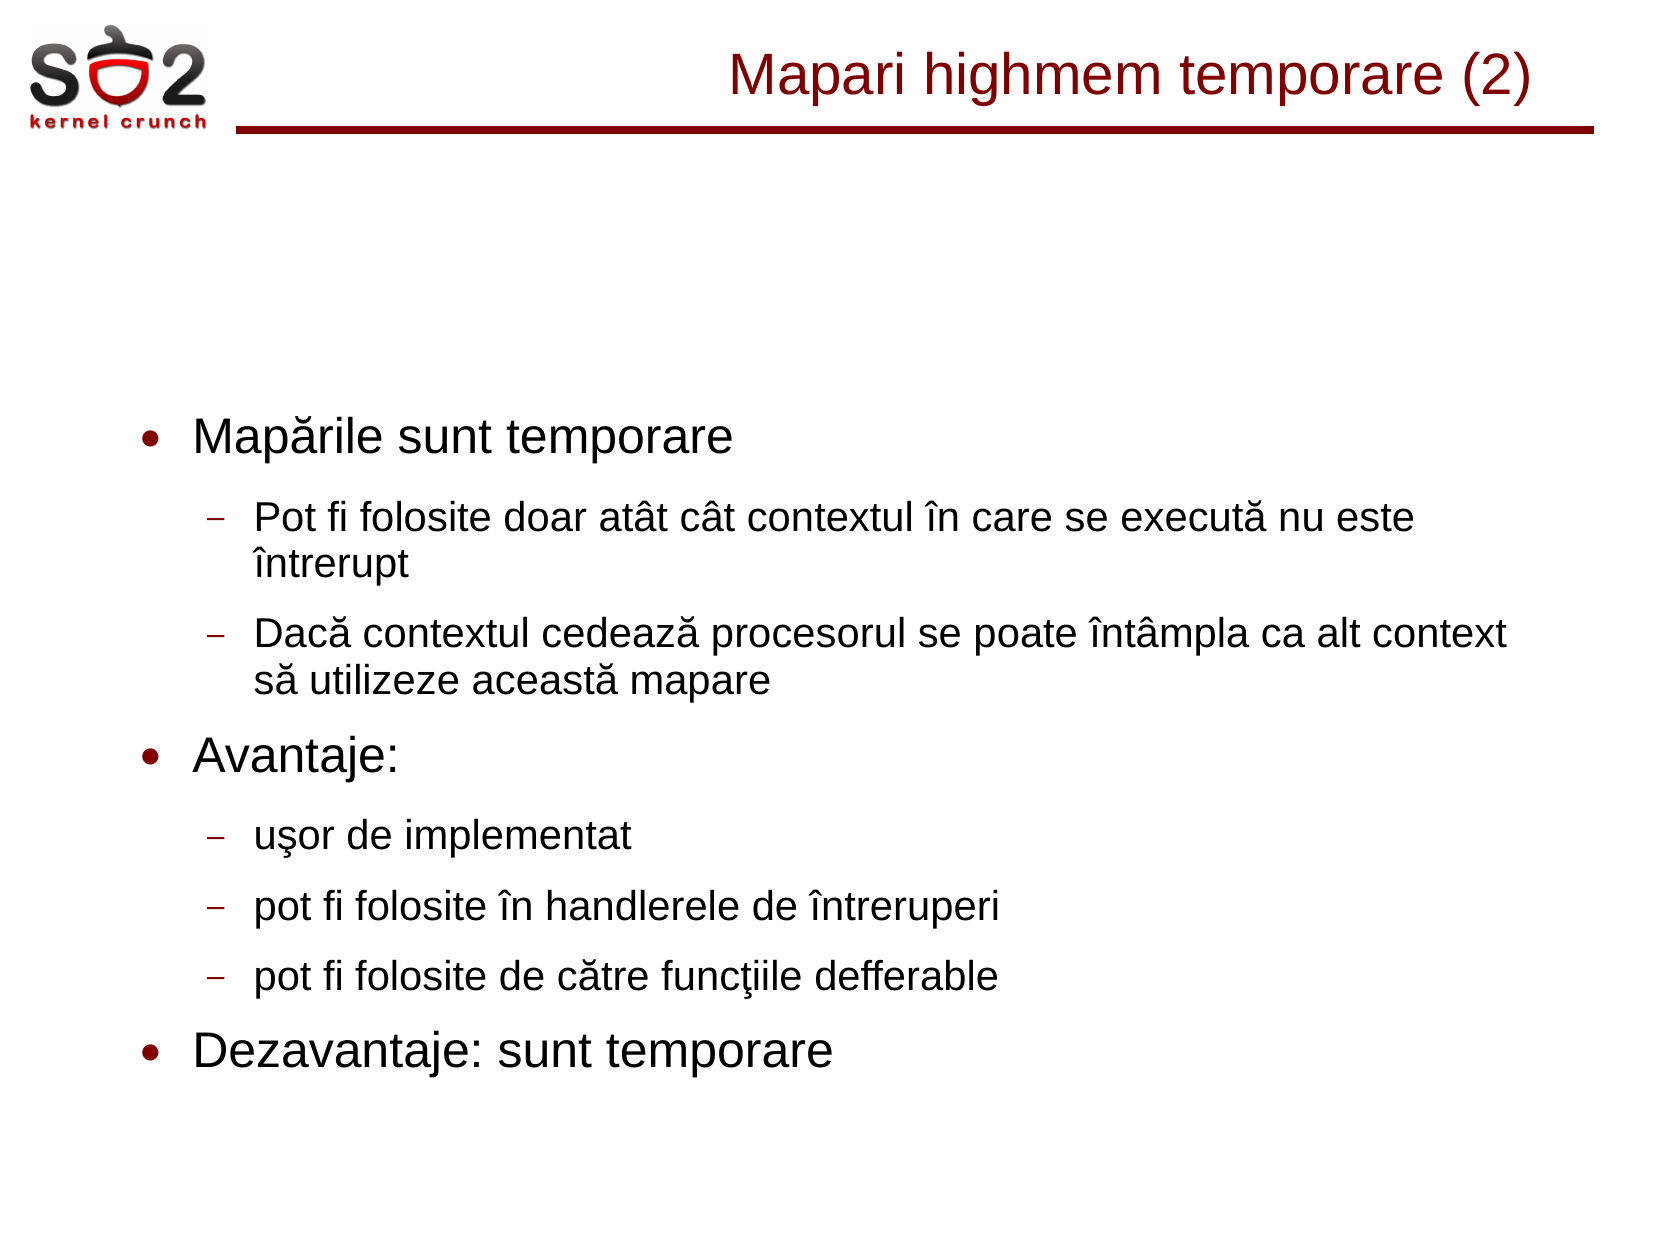

# Mapari highmem temporare (2)
Mapările sunt temporare
Pot fi folosite doar atât cât contextul în care se execută nu este întrerupt
Dacă contextul cedează procesorul se poate întâmpla ca alt context să utilizeze această mapare
Avantaje:
uşor de implementat
pot fi folosite în handlerele de întreruperi
pot fi folosite de către funcţiile defferable
Dezavantaje: sunt temporare